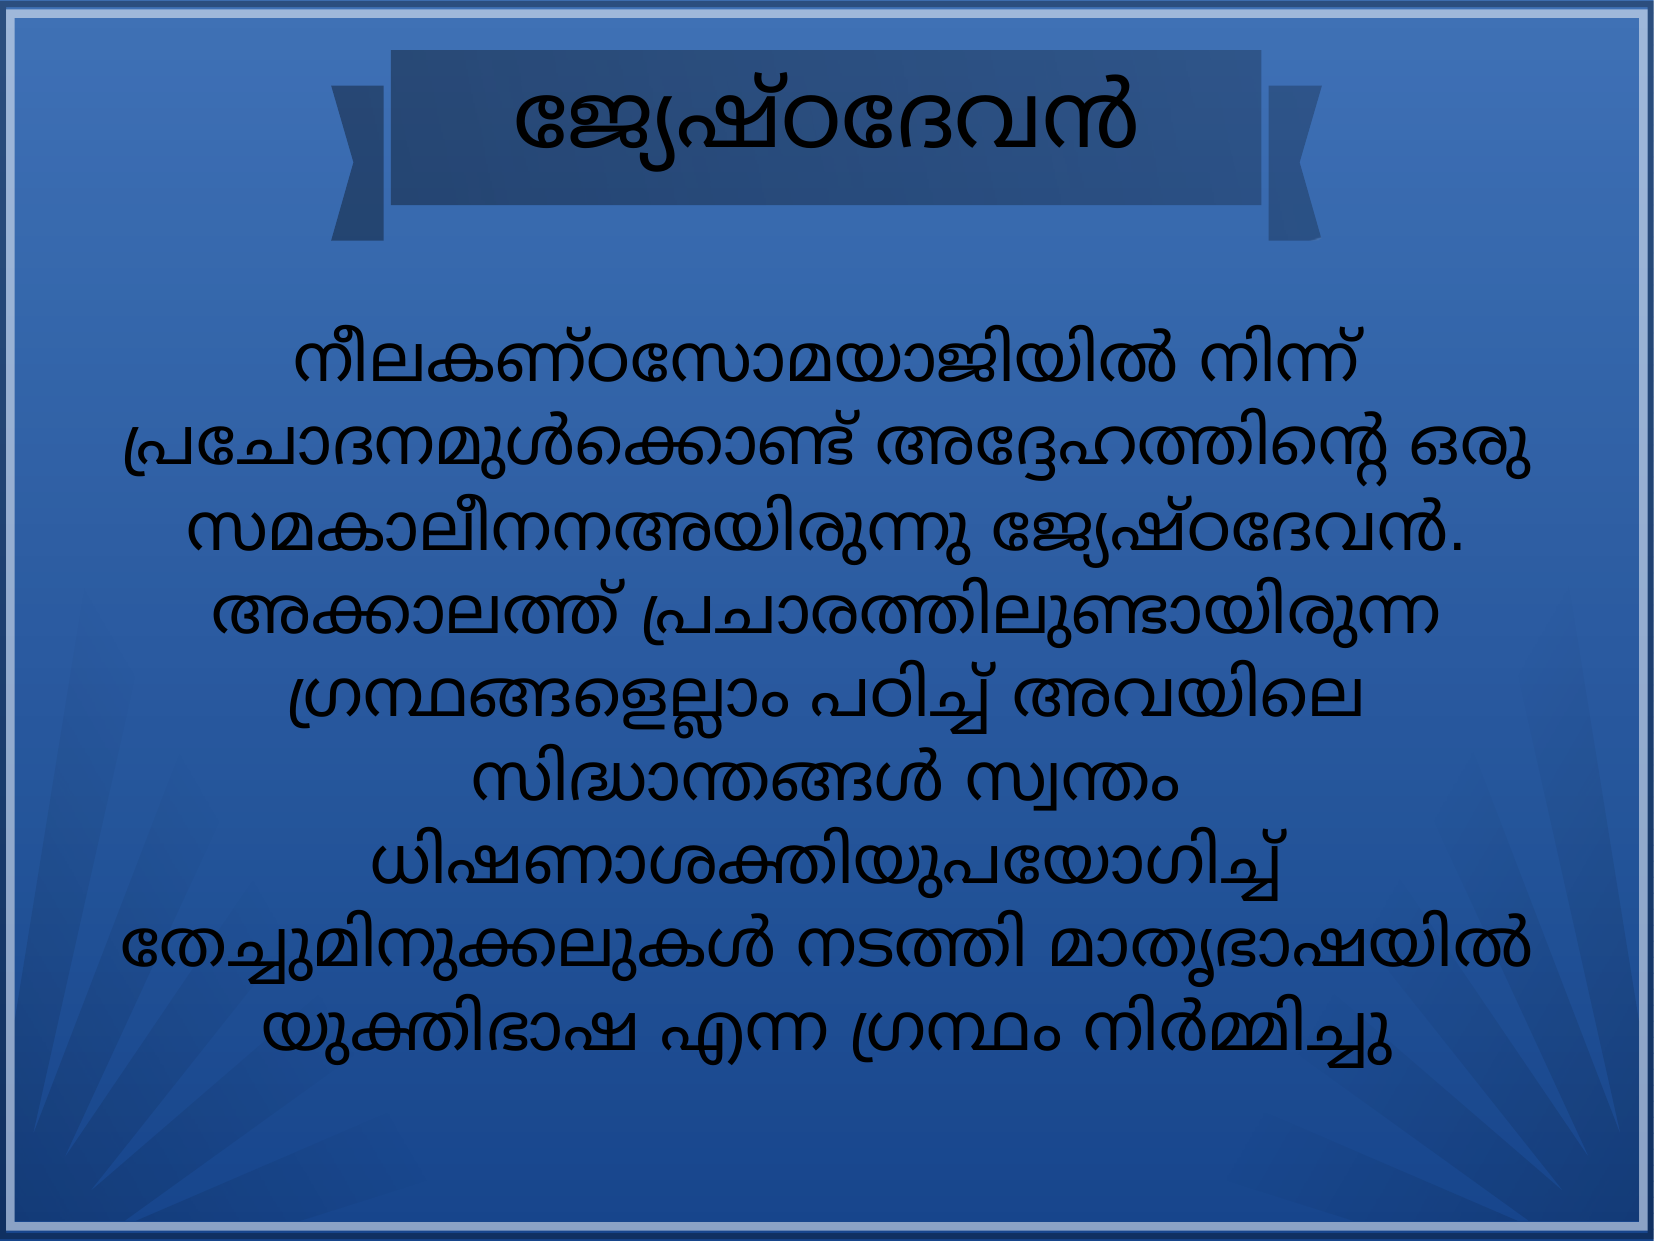

# ജ്യേഷ്ഠദേവൻ
നീലകണ്ഠസോമയാജിയിൽ നിന്ന് പ്രചോദനമുൾക്കൊണ്ട് അദ്ദേഹത്തിന്റെ ഒരു സമകാലീനനഅയിരുന്നു ജ്യേഷ്ഠദേവൻ. അക്കാലത്ത് പ്രചാരത്തിലുണ്ടായിരുന്ന ഗ്രന്ഥങ്ങളെല്ലാം പഠിച്ച് അവയിലെ സിദ്ധാന്തങ്ങൾ സ്വന്തം ധിഷണാശക്തിയുപയോഗിച്ച് തേച്ചുമിനുക്കലുകൾ നടത്തി മാതൃഭാഷയിൽ യുക്തിഭാഷ എന്ന ഗ്രന്ഥം നിർമ്മിച്ചു